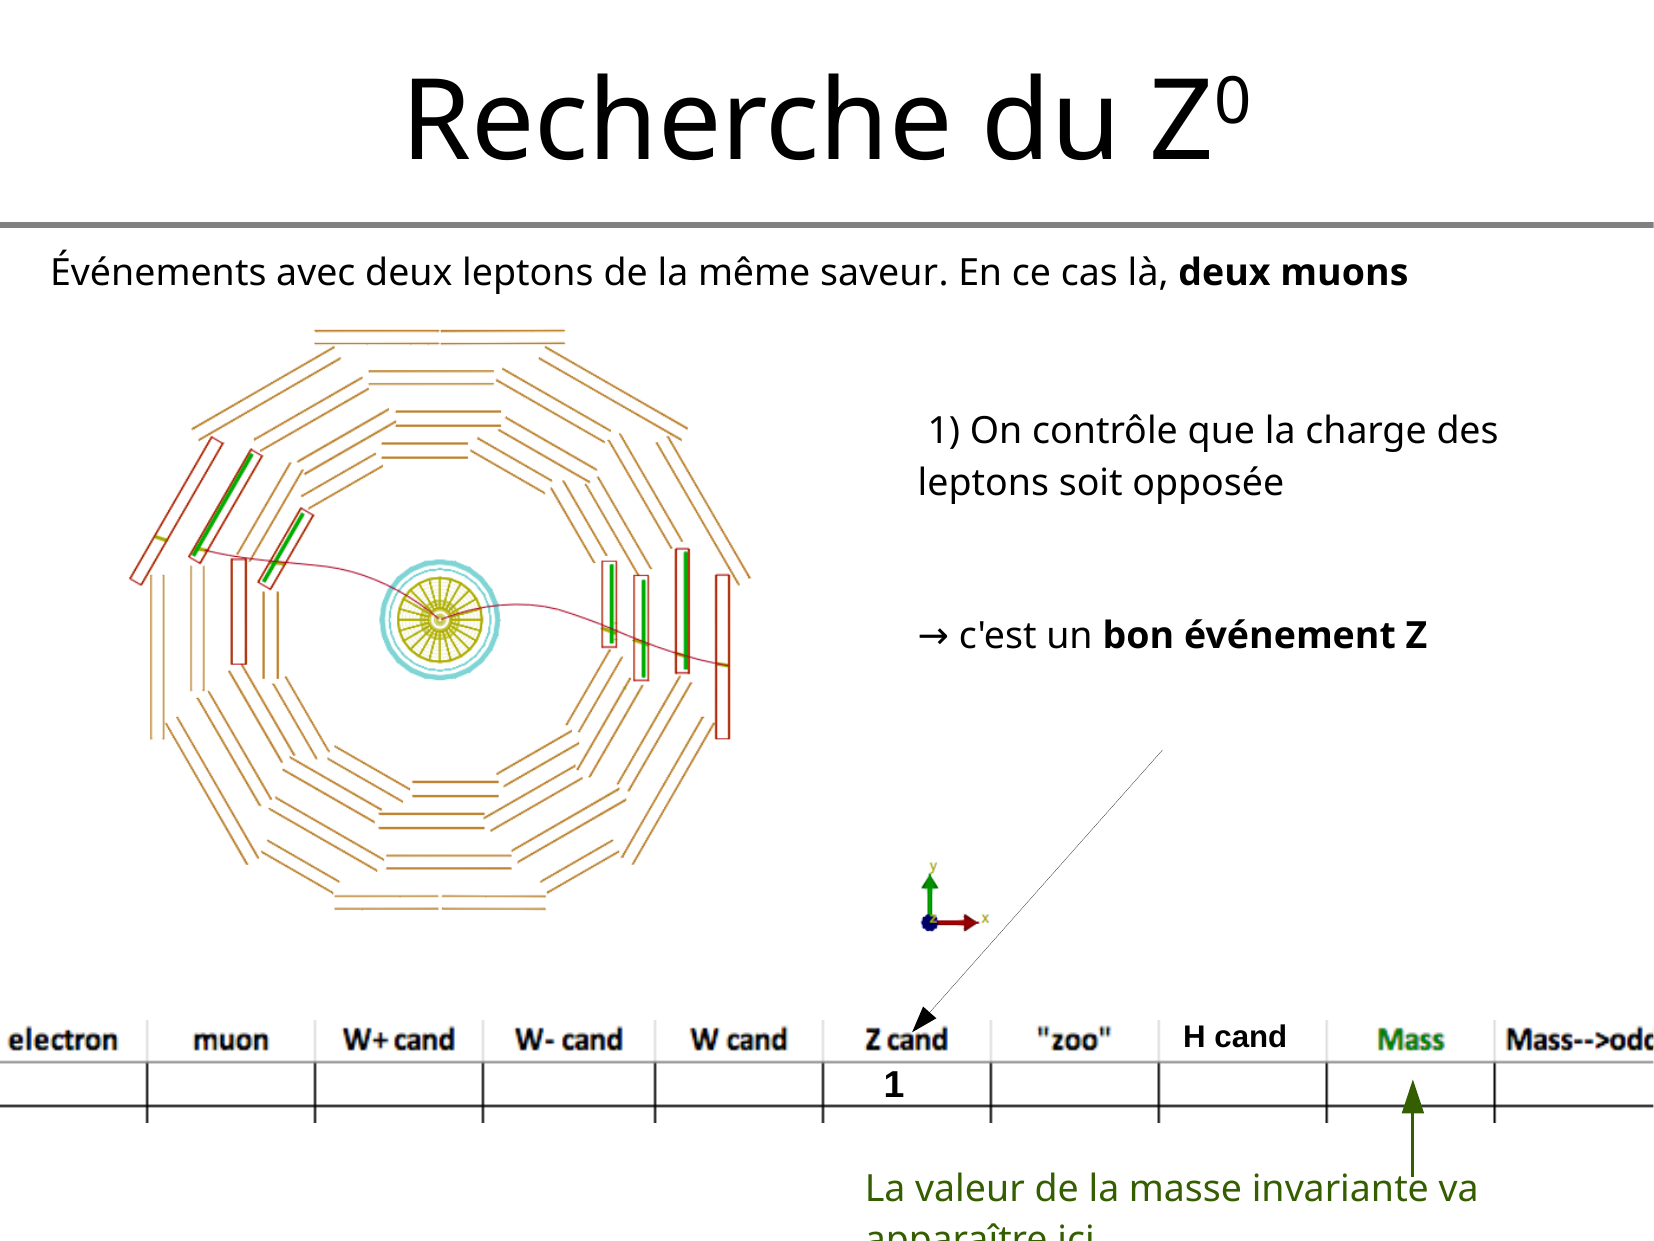

Recherche du Z0
Événements avec deux leptons de la même saveur. En ce cas là, deux muons
 1) On contrôle que la charge des leptons soit opposée
→ c'est un bon événement Z
H cand
1
La valeur de la masse invariante va apparaître ici